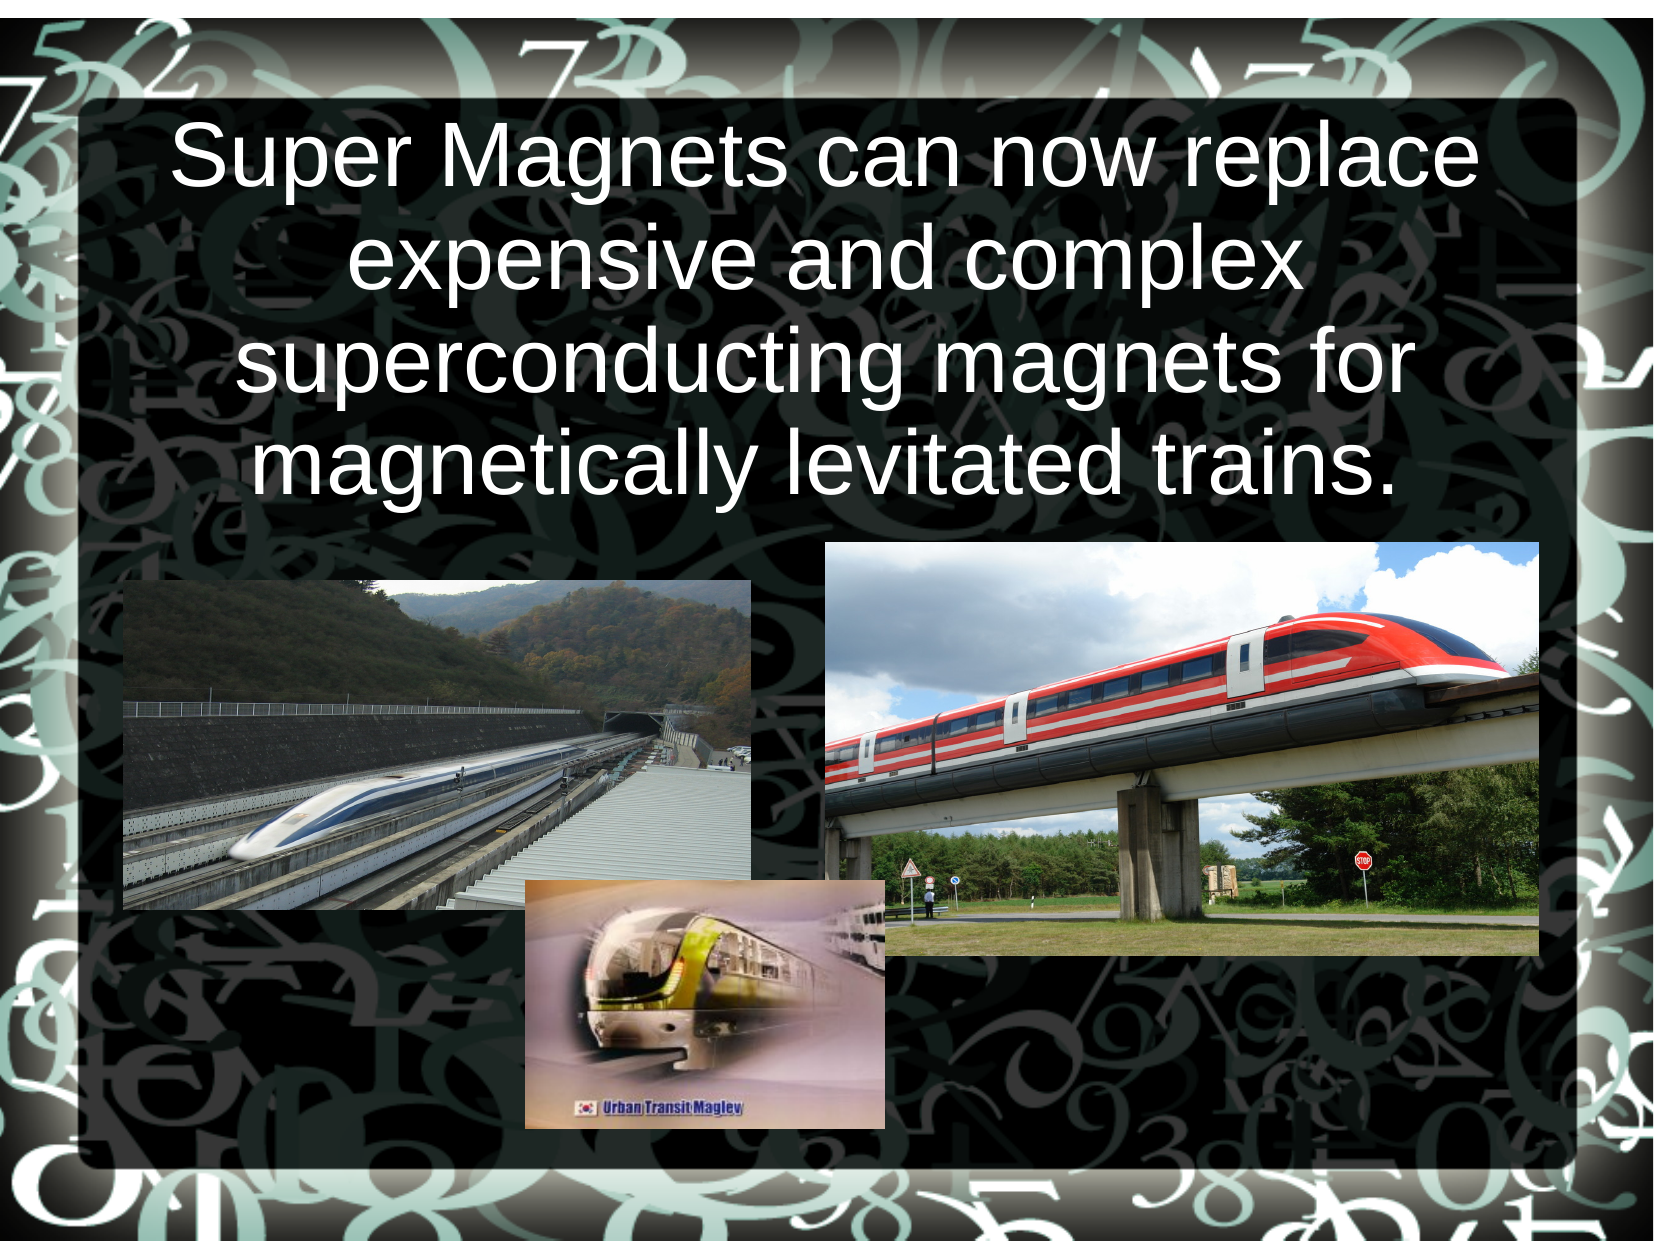

# Super Magnets can now replace expensive and complex superconducting magnets for magnetically levitated trains.